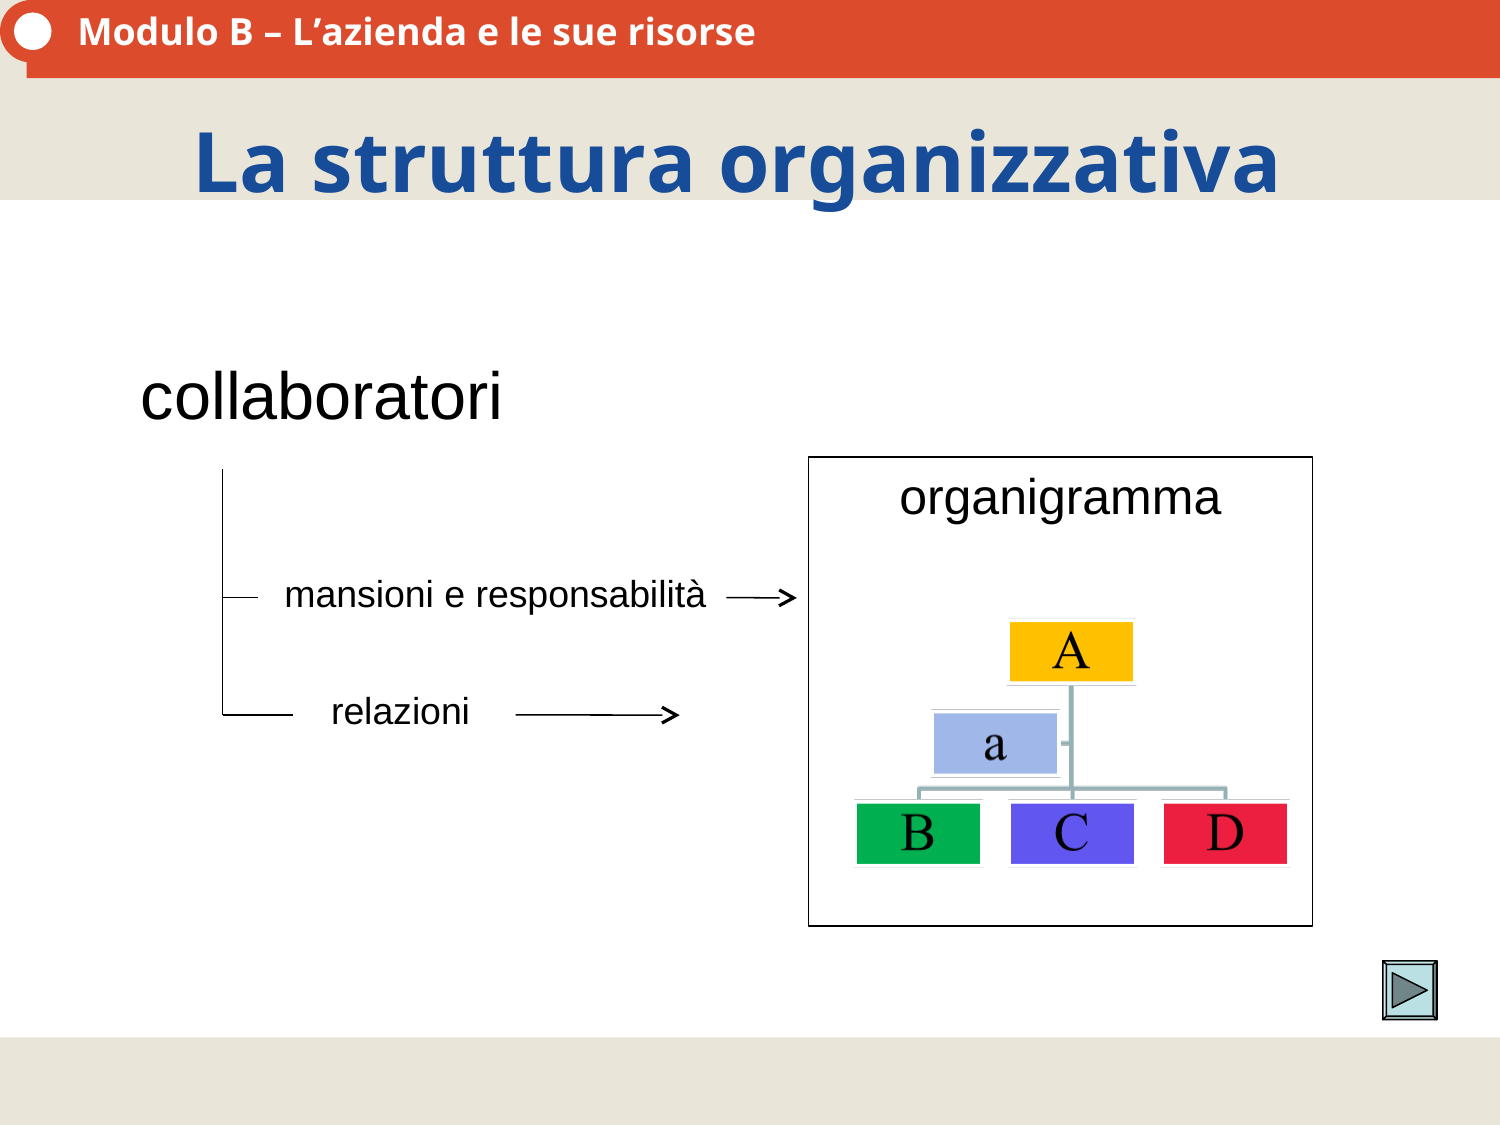

# La struttura organizzativa
collaboratori
organigramma
mansioni e responsabilità
relazioni